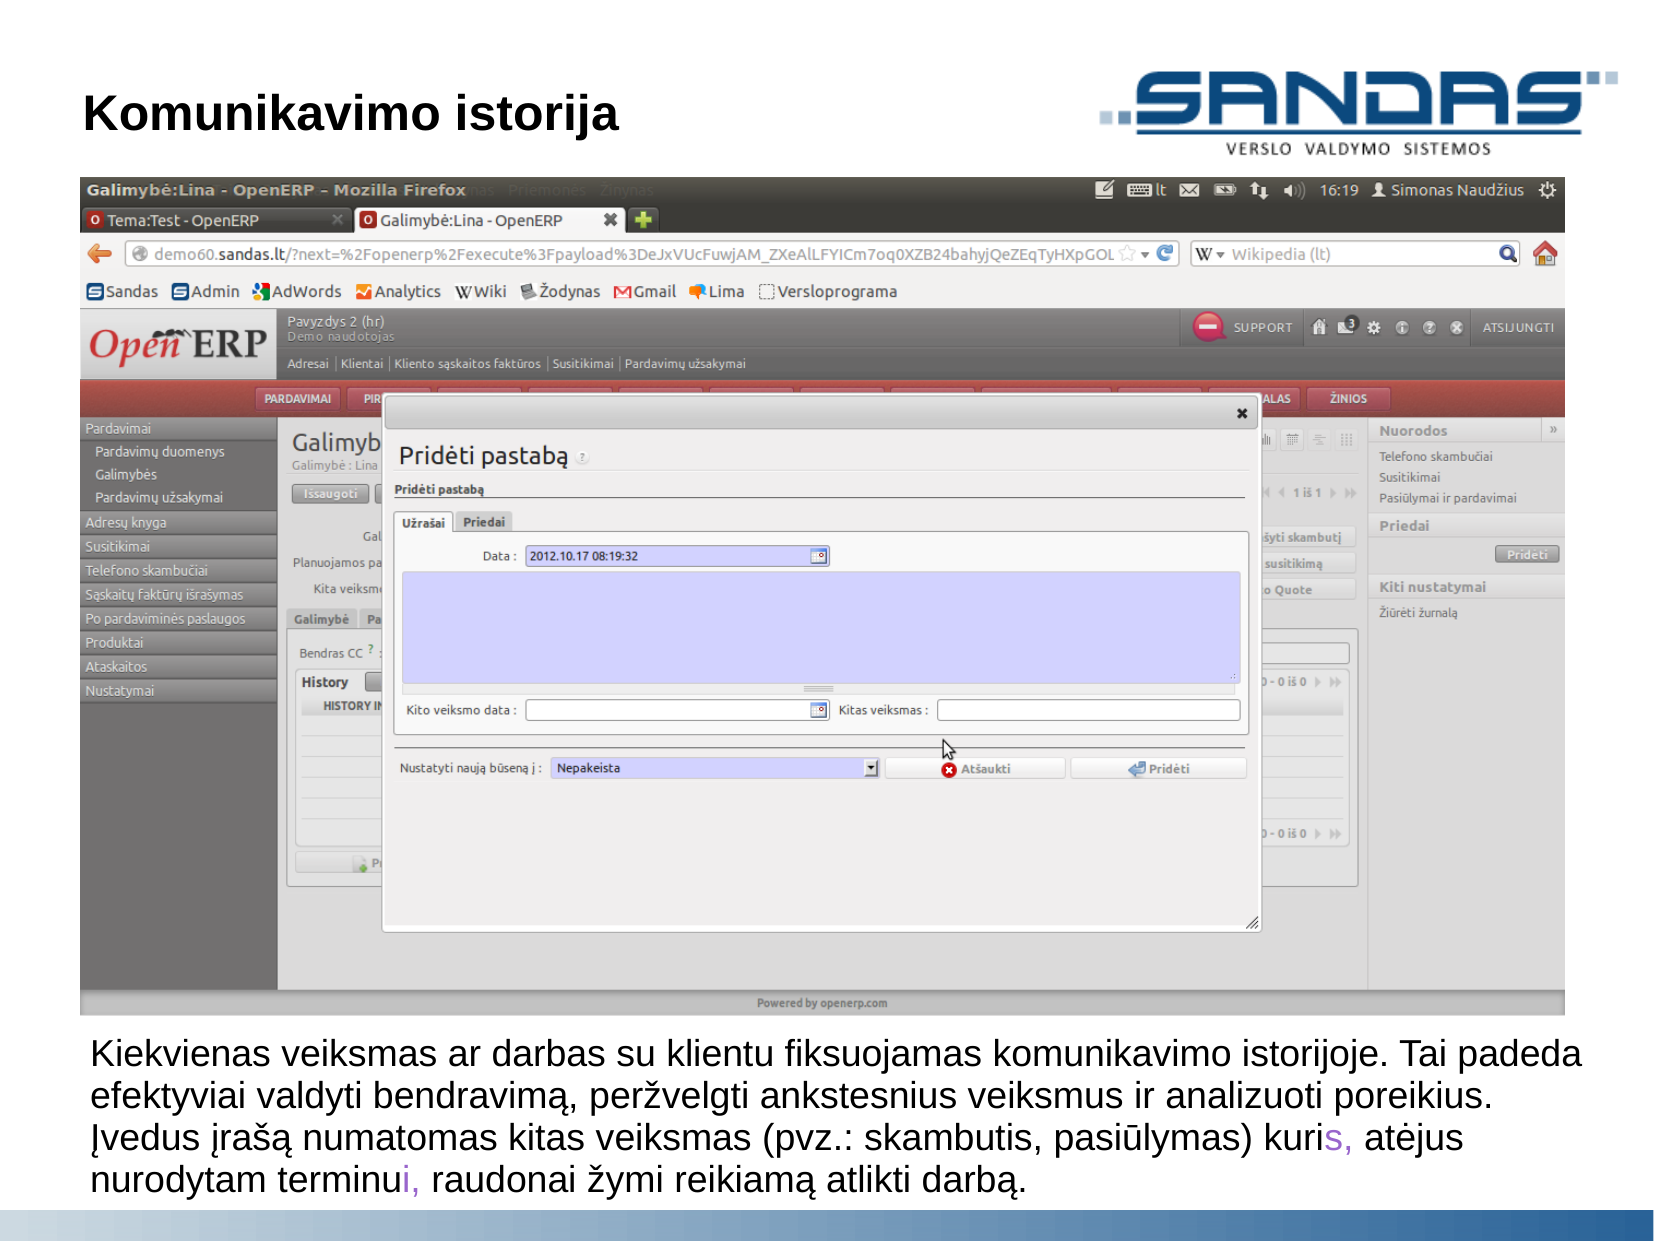

# Komunikavimo istorija
Kiekvienas veiksmas ar darbas su klientu fiksuojamas komunikavimo istorijoje. Tai padeda
efektyviai valdyti bendravimą, peržvelgti ankstesnius veiksmus ir analizuoti poreikius.
Įvedus įrašą numatomas kitas veiksmas (pvz.: skambutis, pasiūlymas) kuris, atėjus
nurodytam terminui, raudonai žymi reikiamą atlikti darbą.